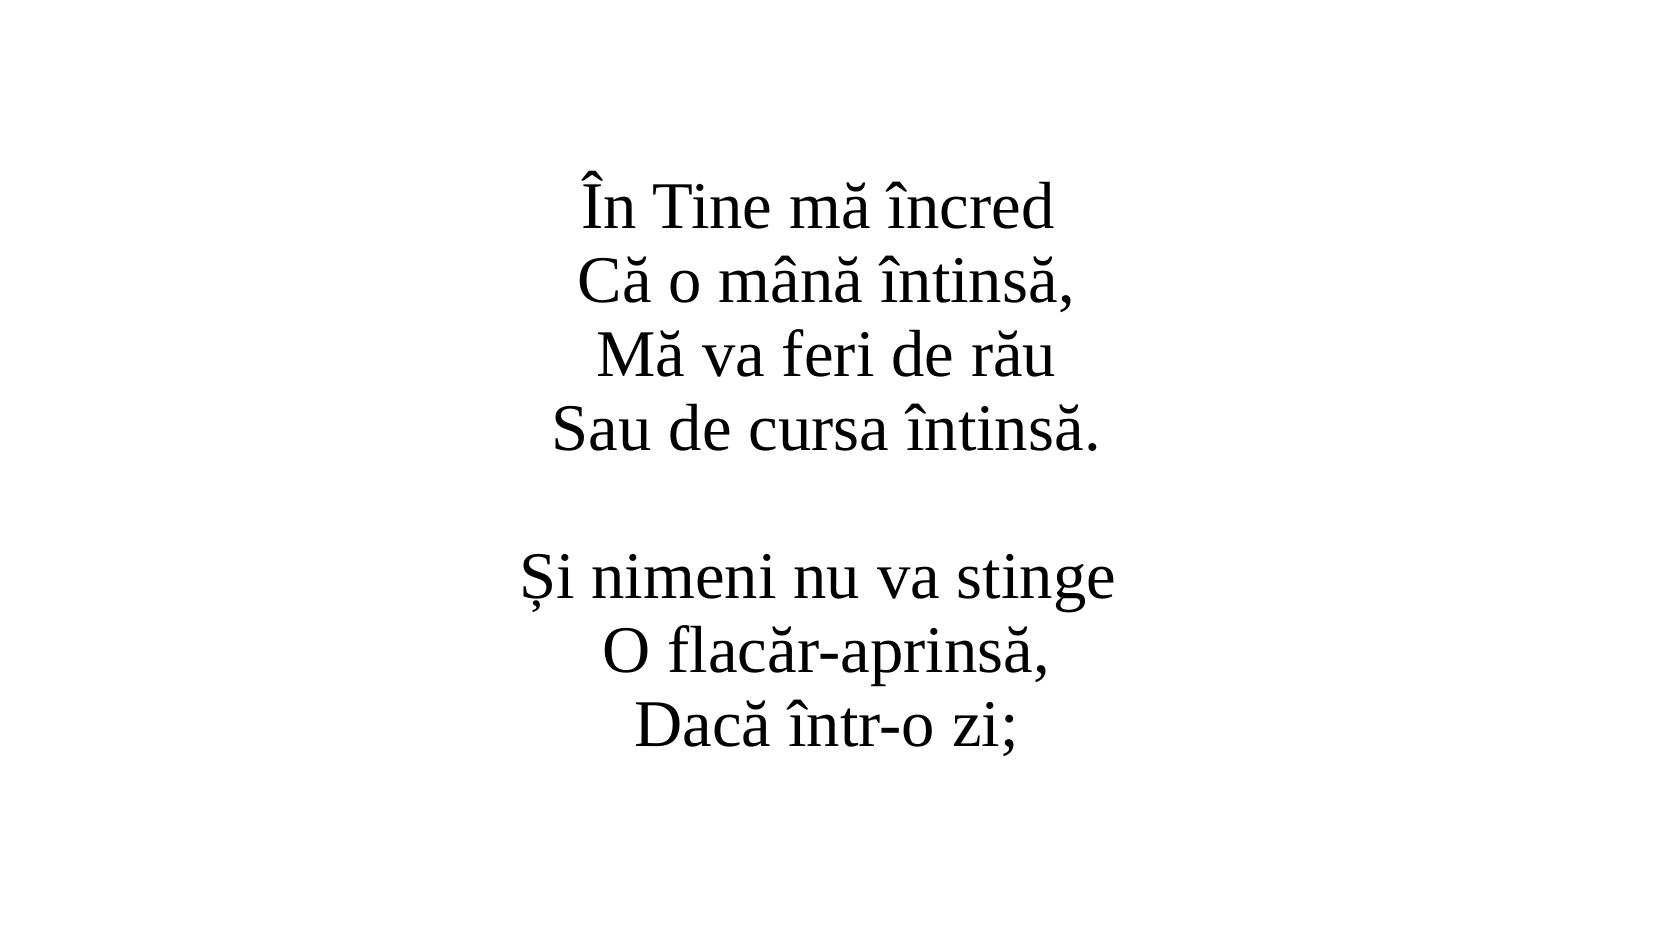

# În Tine mă încred
Că o mână întinsă,
Mă va feri de rău
Sau de cursa întinsă.
Și nimeni nu va stinge
O flacăr-aprinsă,
Dacă într-o zi;